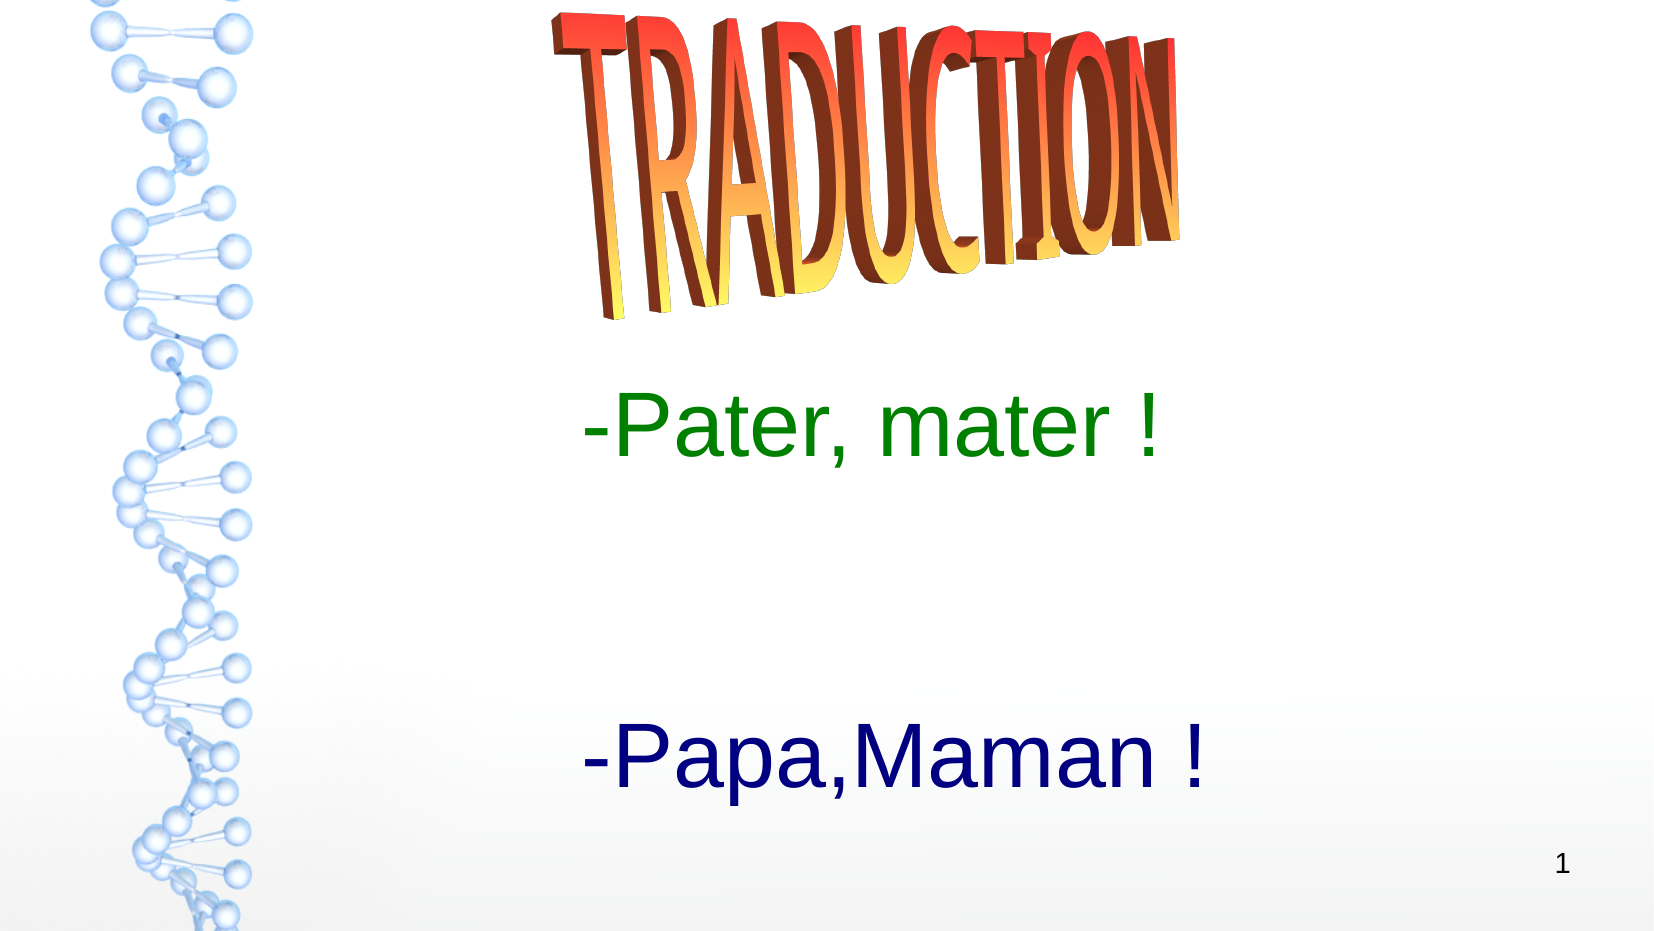

TRADUCTION
#
-Pater, mater !
-Papa,Maman !
1